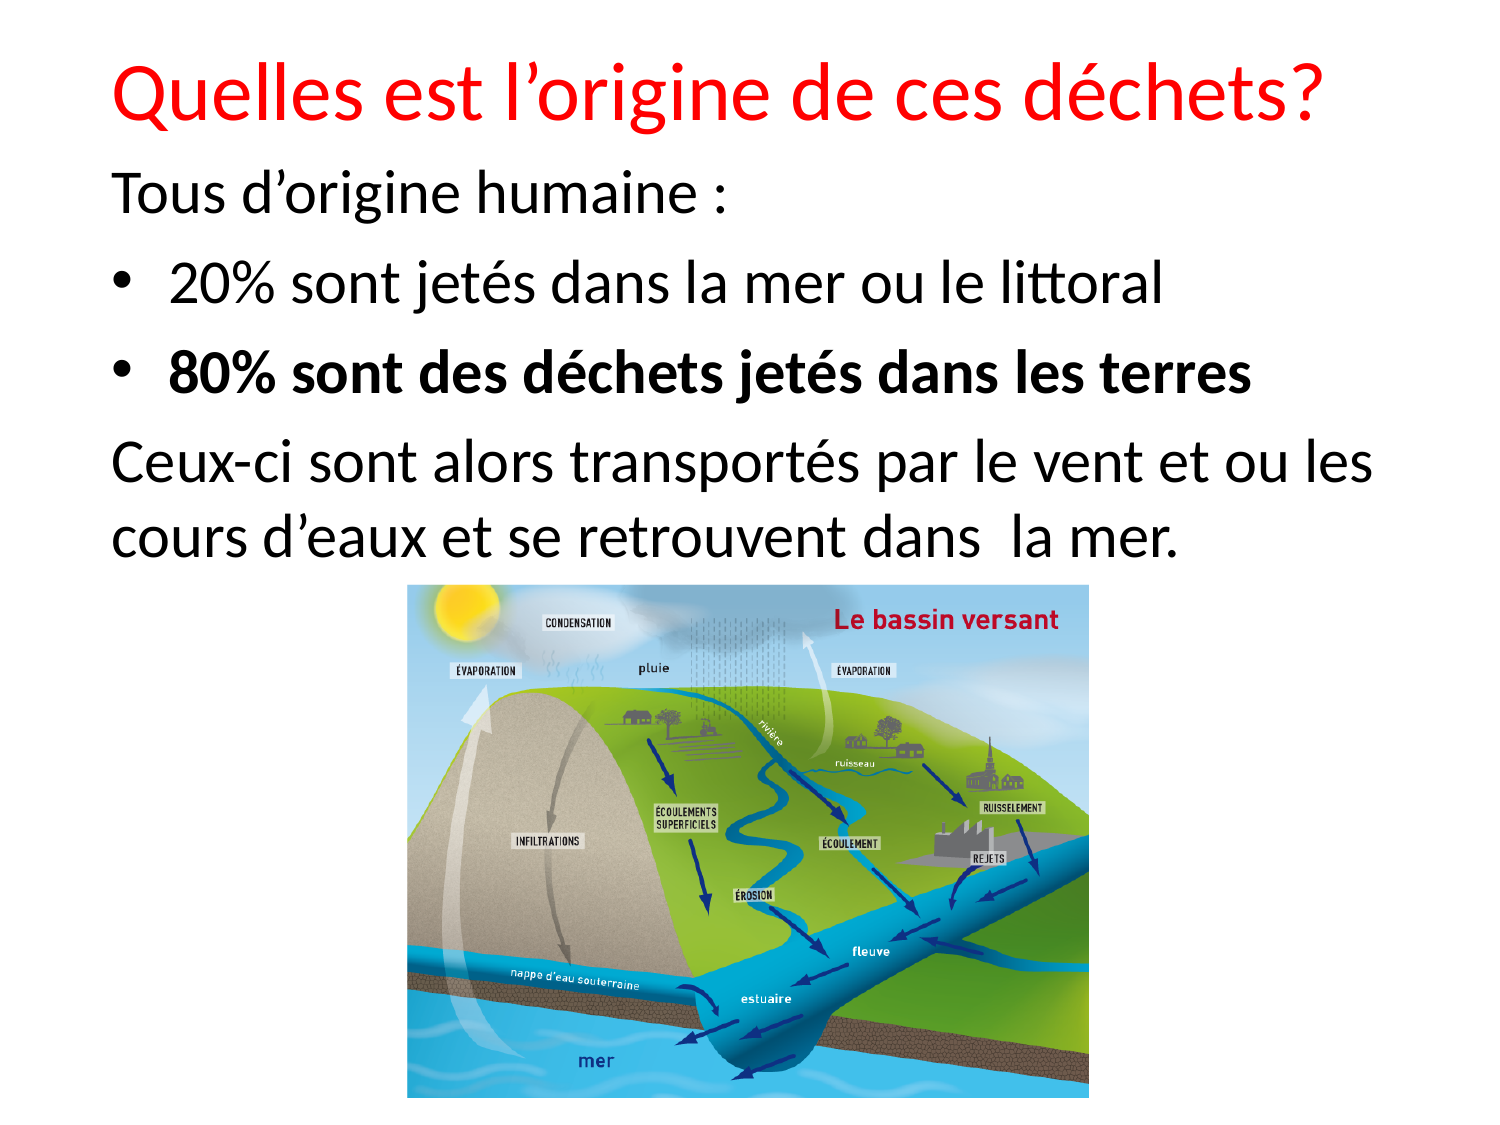

# Quelles est l’origine de ces déchets?
Tous d’origine humaine :
20% sont jetés dans la mer ou le littoral
80% sont des déchets jetés dans les terres
Ceux-ci sont alors transportés par le vent et ou les cours d’eaux et se retrouvent dans la mer.